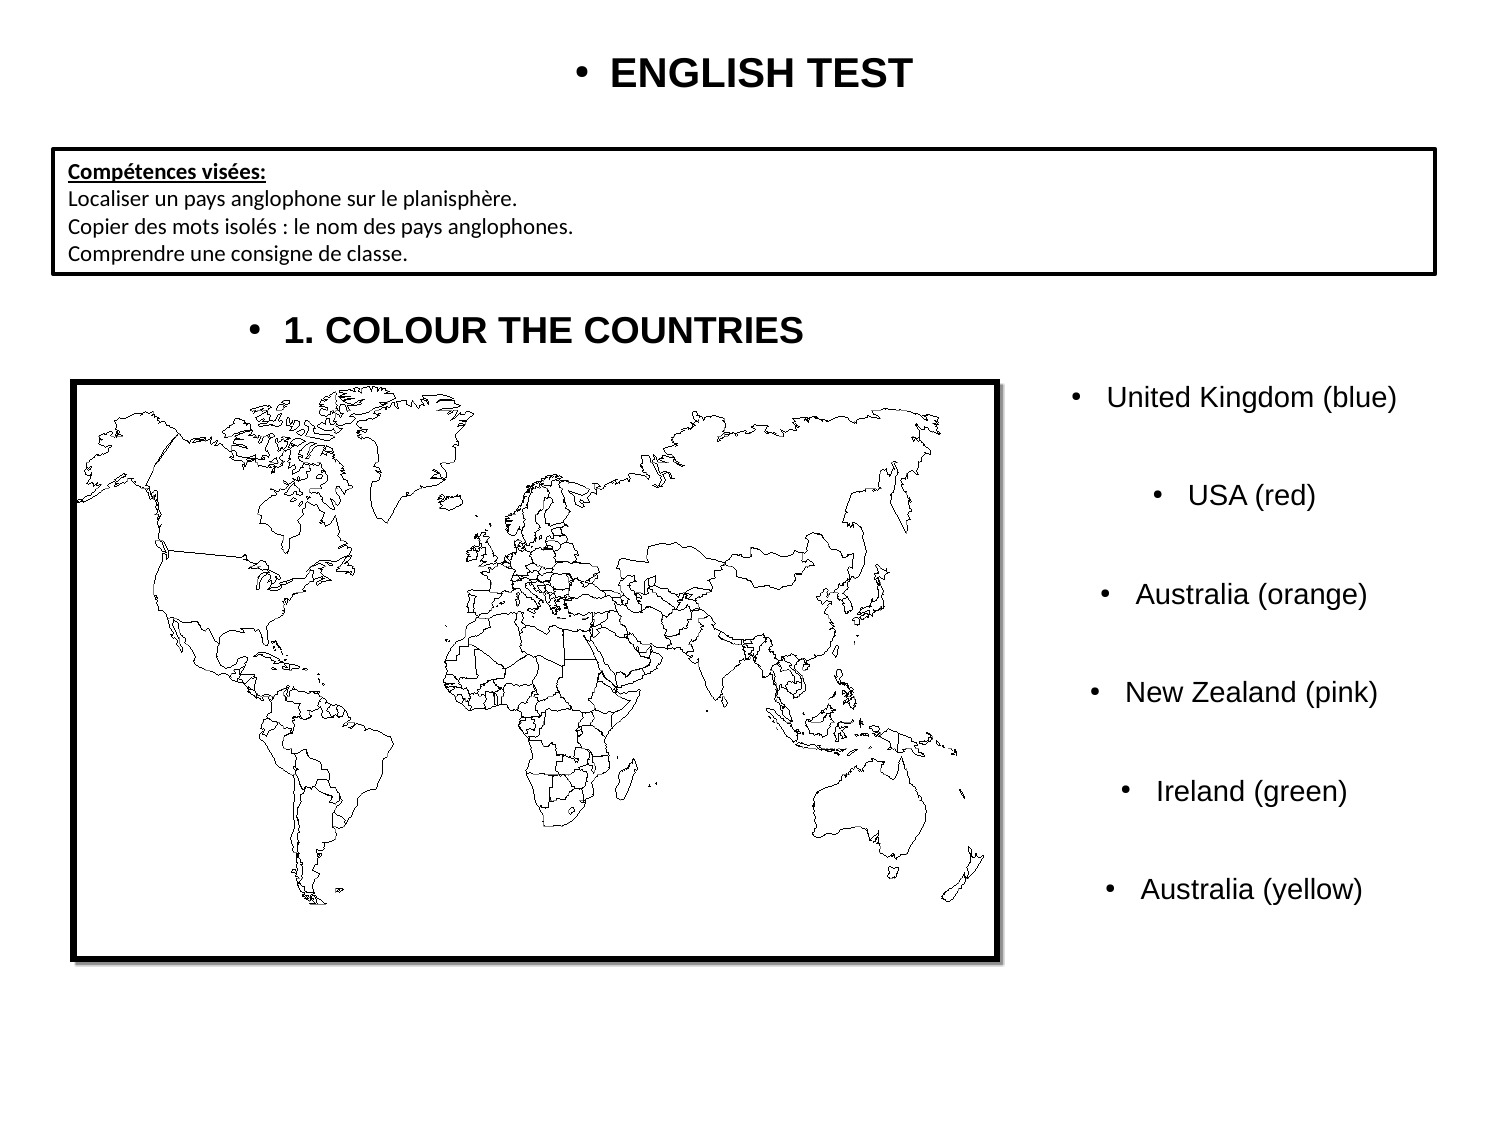

| ENGLISH TEST |
| --- |
Compétences visées:
Localiser un pays anglophone sur le planisphère.
Copier des mots isolés : le nom des pays anglophones.
Comprendre une consigne de classe.
| 1. COLOUR THE COUNTRIES |
| --- |
| United Kingdom (blue) |
| --- |
| USA (red) |
| Australia (orange) |
| New Zealand (pink) |
| Ireland (green) |
| Australia (yellow) |